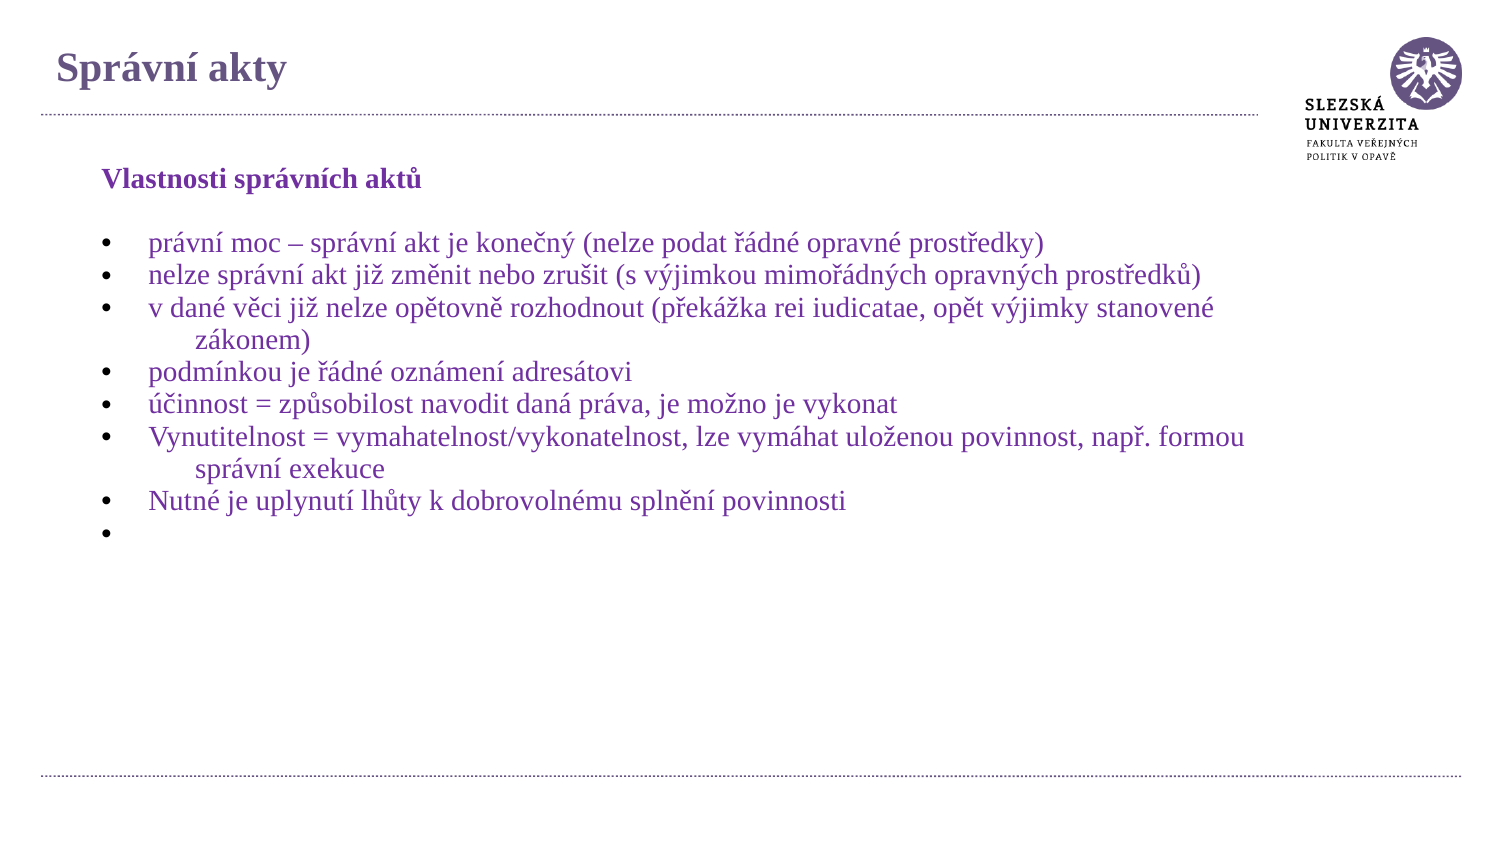

# Správní akty
Vlastnosti správních aktů
právní moc – správní akt je konečný (nelze podat řádné opravné prostředky)
nelze správní akt již změnit nebo zrušit (s výjimkou mimořádných opravných prostředků)
v dané věci již nelze opětovně rozhodnout (překážka rei iudicatae, opět výjimky stanovené zákonem)
podmínkou je řádné oznámení adresátovi
účinnost = způsobilost navodit daná práva, je možno je vykonat
Vynutitelnost = vymahatelnost/vykonatelnost, lze vymáhat uloženou povinnost, např. formou správní exekuce
Nutné je uplynutí lhůty k dobrovolnému splnění povinnosti